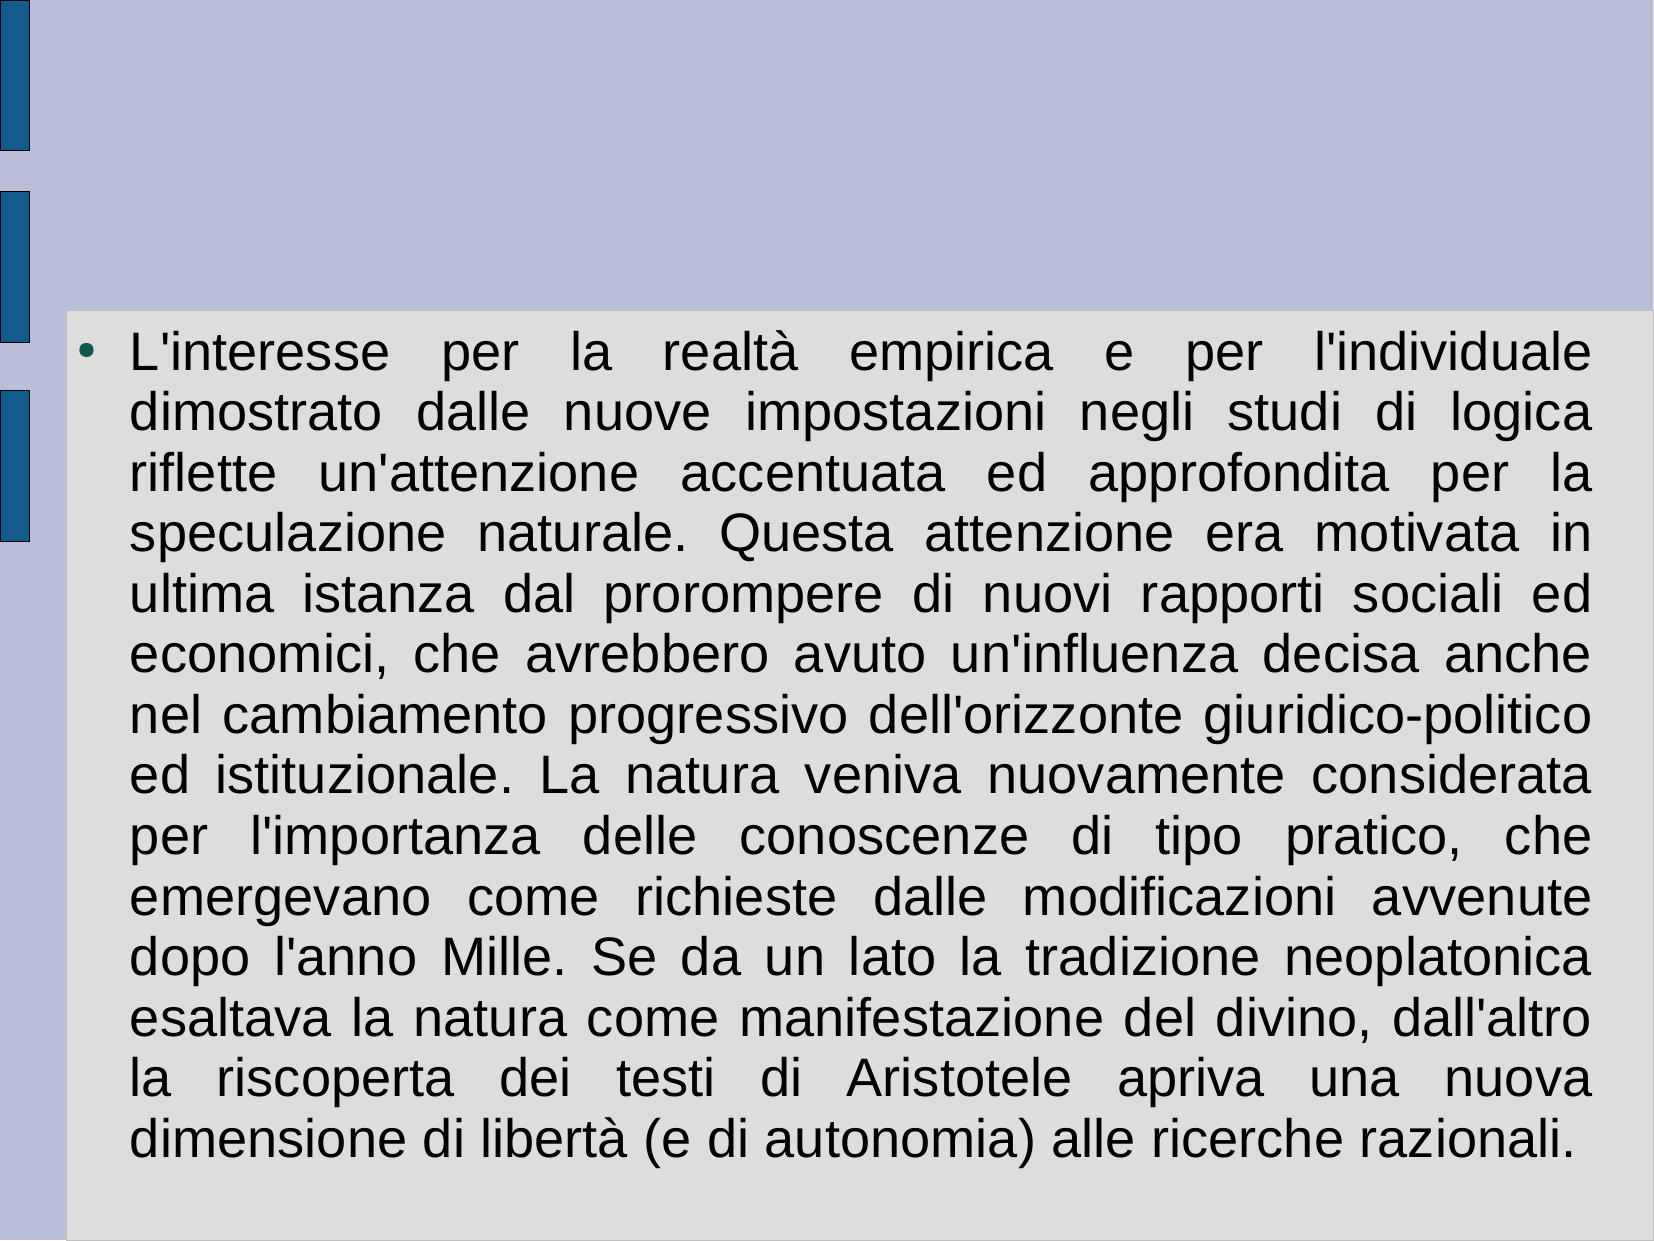

#
L'interesse per la realtà empirica e per l'individuale dimostrato dalle nuove impostazioni negli studi di logica riflette un'attenzione accentuata ed approfondita per la speculazione naturale. Questa attenzione era motivata in ultima istanza dal prorompere di nuovi rapporti sociali ed economici, che avrebbero avuto un'influenza decisa anche nel cambiamento progressivo dell'orizzonte giuridico-politico ed istituzionale. La natura veniva nuovamente considerata per l'importanza delle conoscenze di tipo pratico, che emergevano come richieste dalle modificazioni avvenute dopo l'anno Mille. Se da un lato la tradizione neoplatonica esaltava la natura come manifestazione del divino, dall'altro la riscoperta dei testi di Aristotele apriva una nuova dimensione di libertà (e di autonomia) alle ricerche razionali.